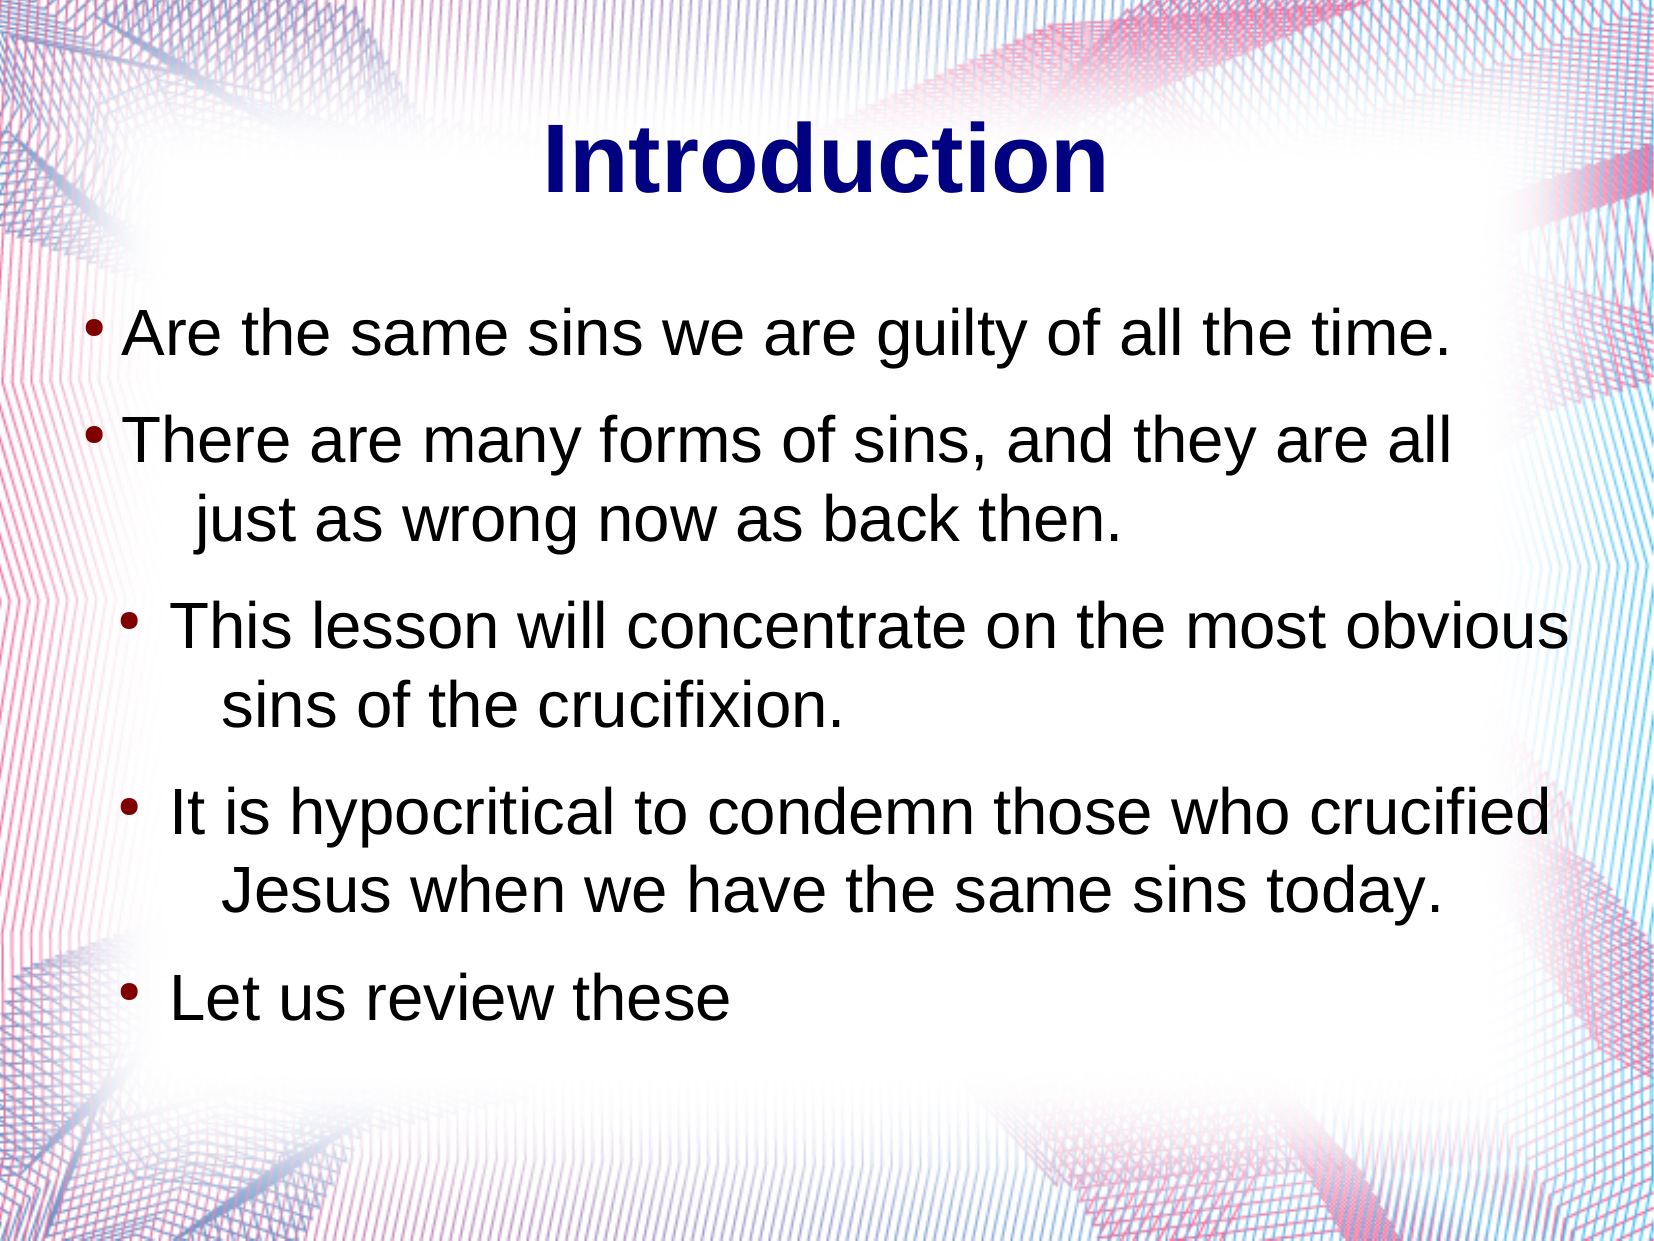

# Introduction
Are the same sins we are guilty of all the time.
There are many forms of sins, and they are all just as wrong now as back then.
This lesson will concentrate on the most obvious sins of the crucifixion.
It is hypocritical to condemn those who crucified Jesus when we have the same sins today.
Let us review these